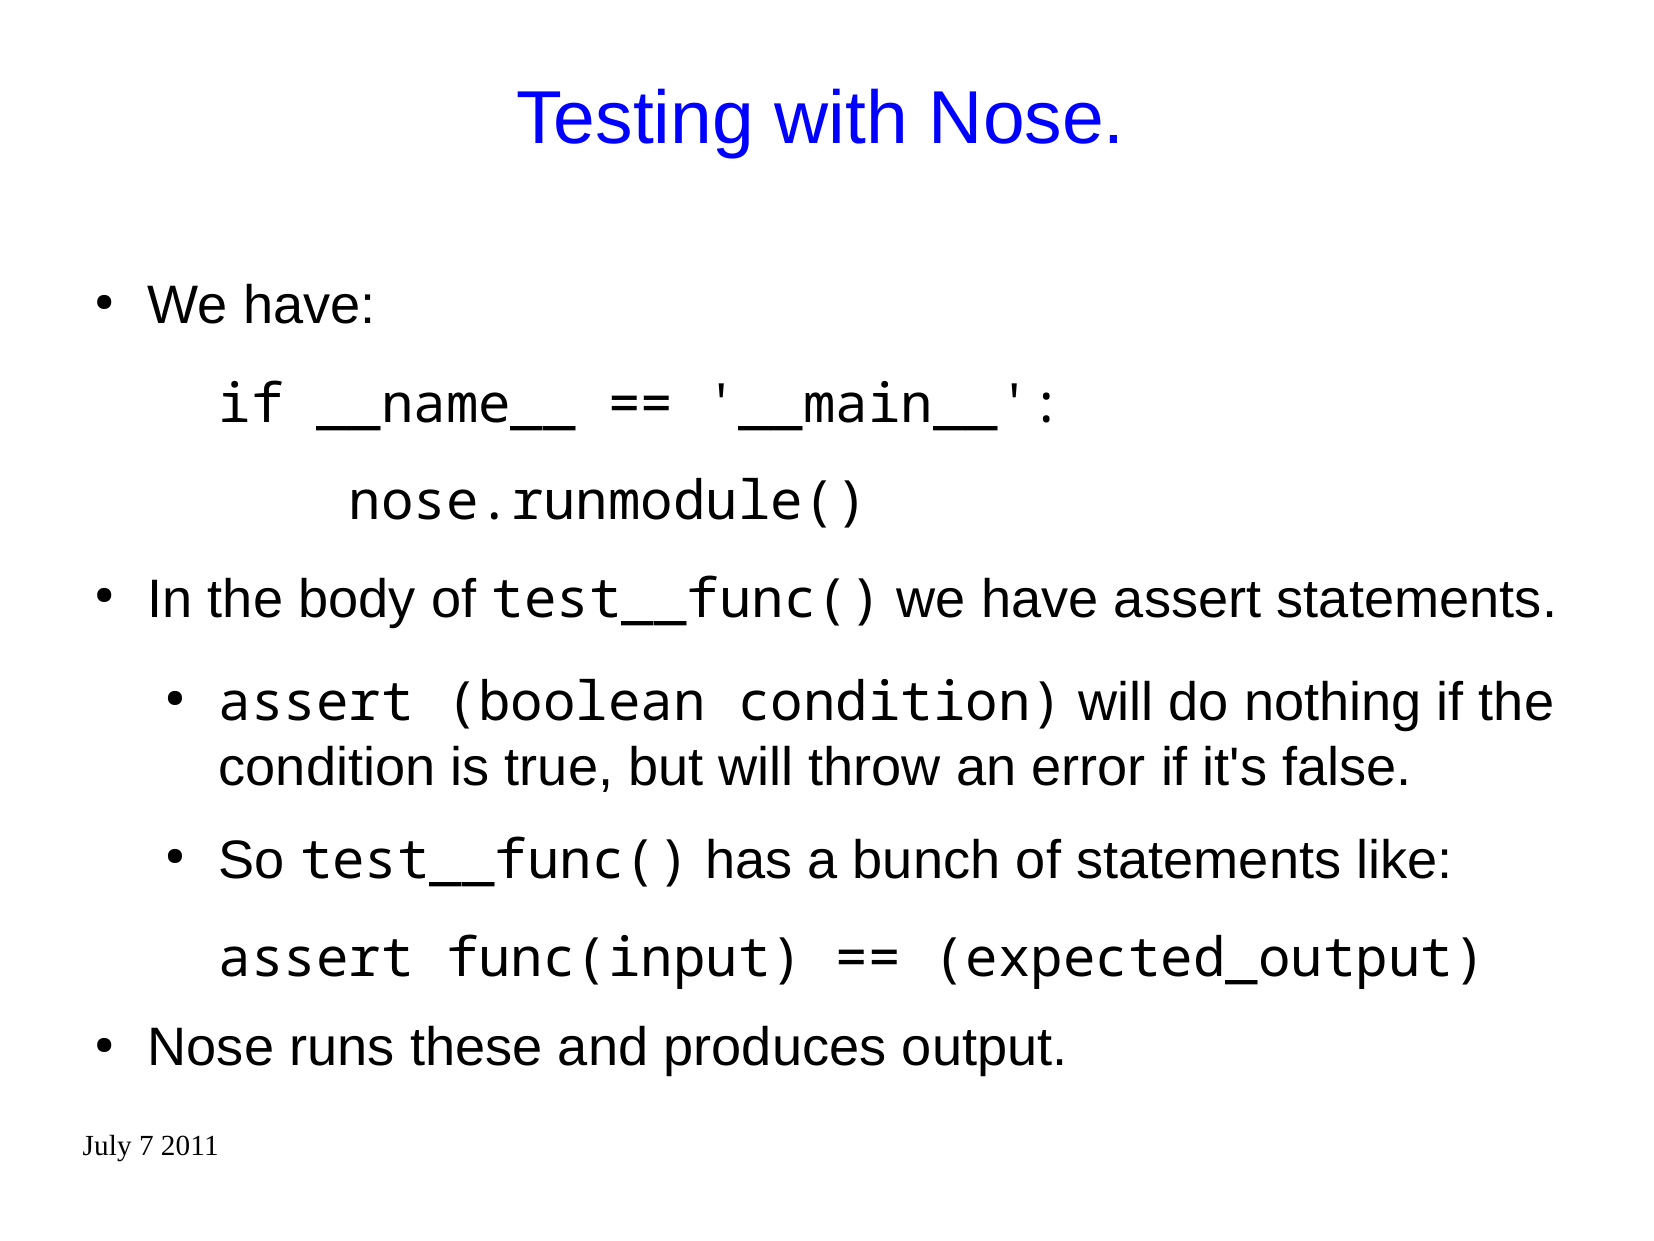

# Testing with Nose.
We have:
if __name__ == '__main__':
 nose.runmodule()
In the body of test__func() we have assert statements.
assert (boolean condition) will do nothing if the condition is true, but will throw an error if it's false.
So test__func() has a bunch of statements like:
assert func(input) == (expected_output)
Nose runs these and produces output.
July 7 2011